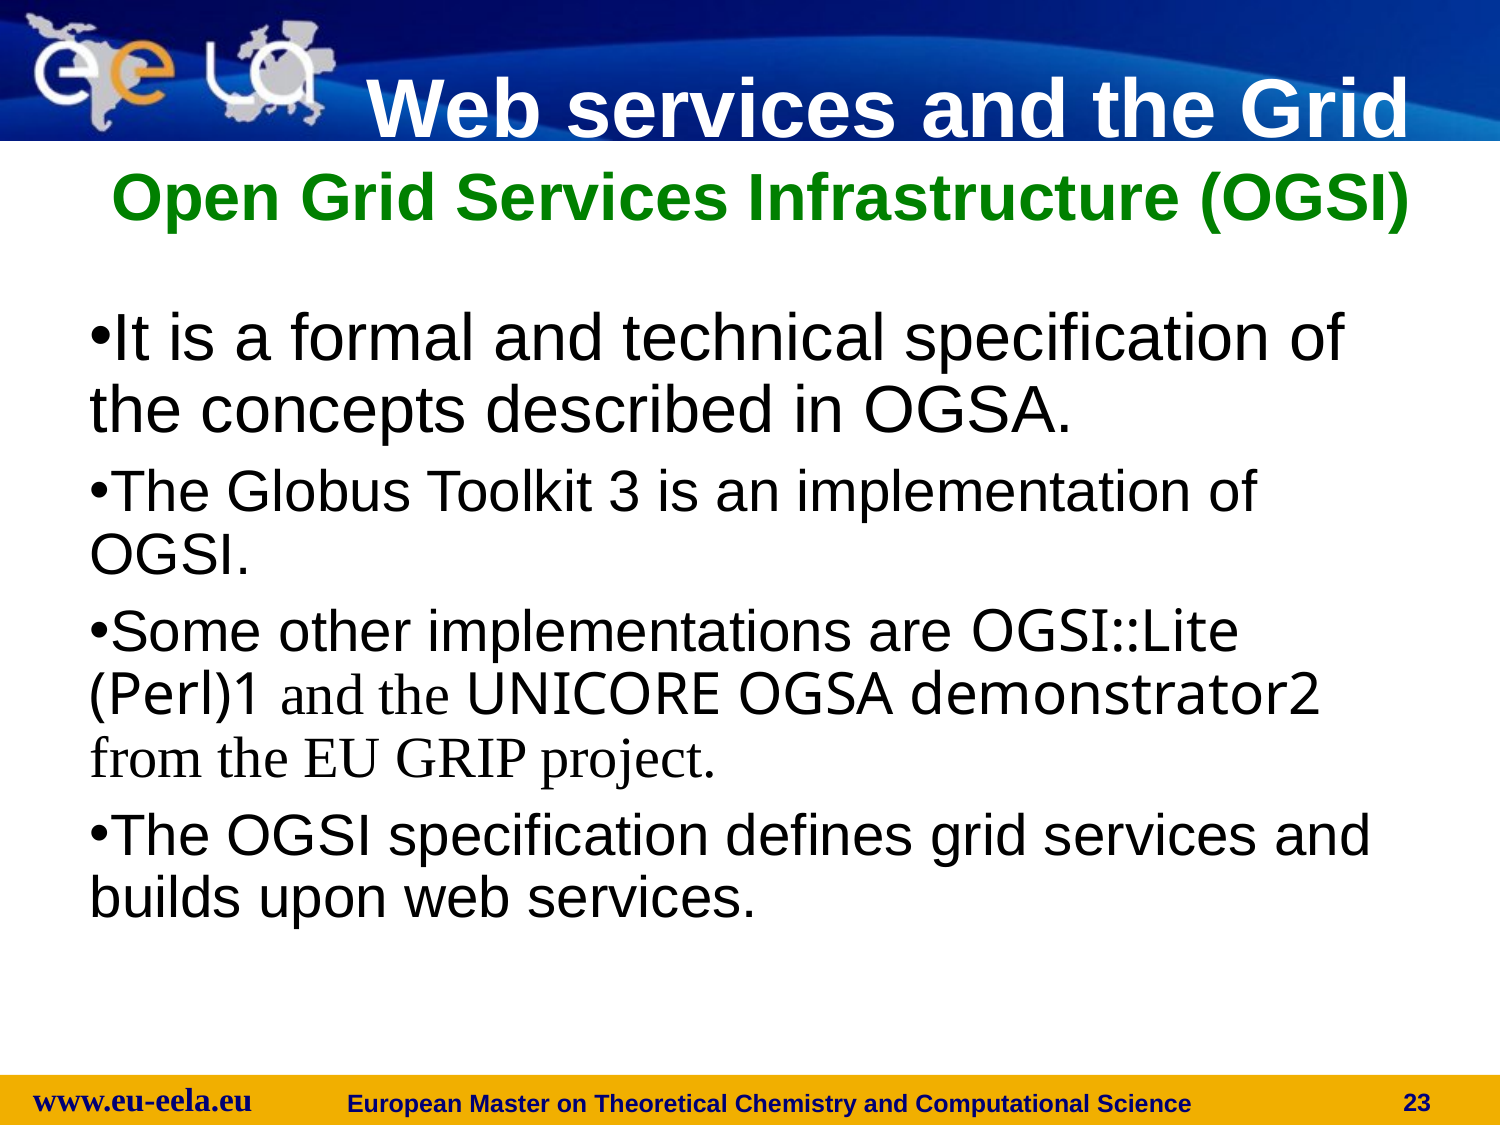

# Web services and the Grid Open Grid Services Infrastructure (OGSI)
It is a formal and technical specification of the concepts described in OGSA.
The Globus Toolkit 3 is an implementation of OGSI.
Some other implementations are OGSI::Lite (Perl)1 and the UNICORE OGSA demonstrator2 from the EU GRIP project.
The OGSI specification defines grid services and builds upon web services.
European Master on Theoretical Chemistry and Computational Science